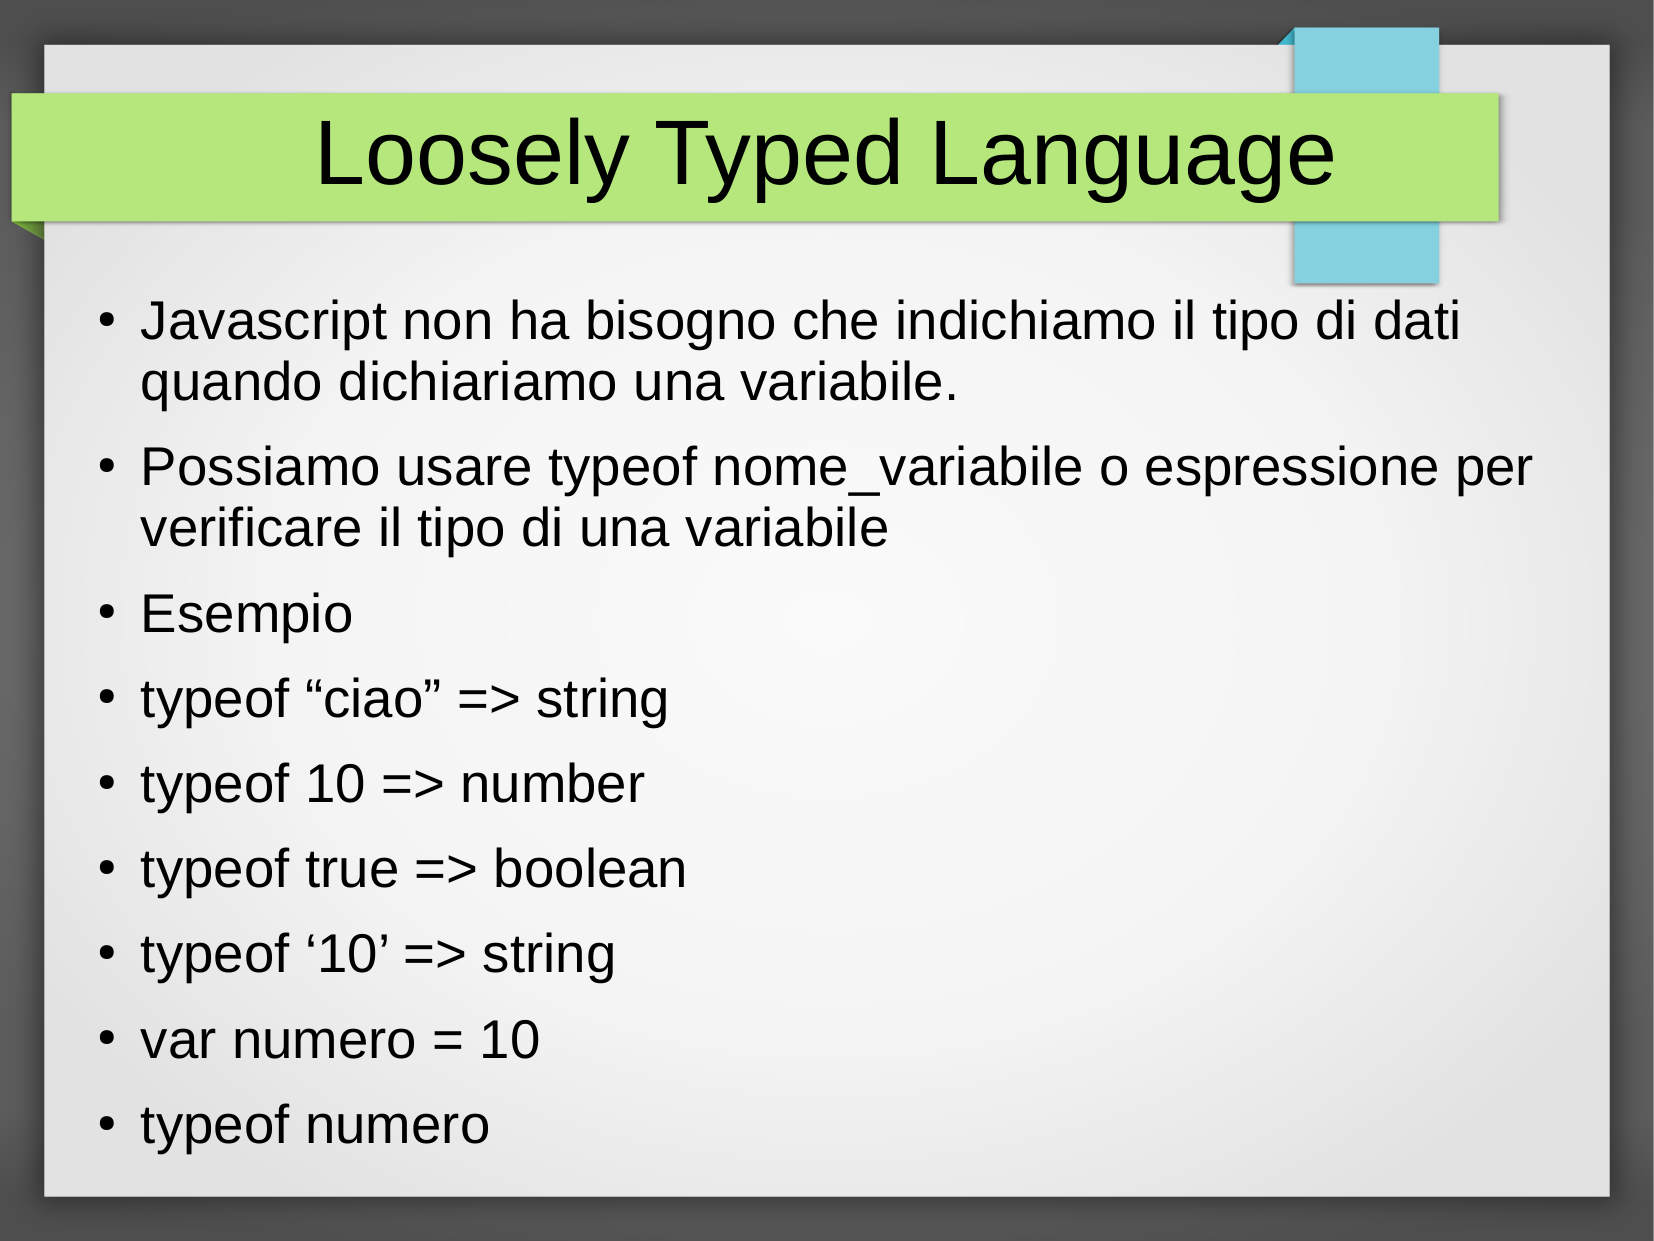

# Loosely Typed Language
Javascript non ha bisogno che indichiamo il tipo di dati quando dichiariamo una variabile.
Possiamo usare typeof nome_variabile o espressione per verificare il tipo di una variabile
Esempio
typeof “ciao” => string
typeof 10 => number
typeof true => boolean
typeof ‘10’ => string
var numero = 10
typeof numero